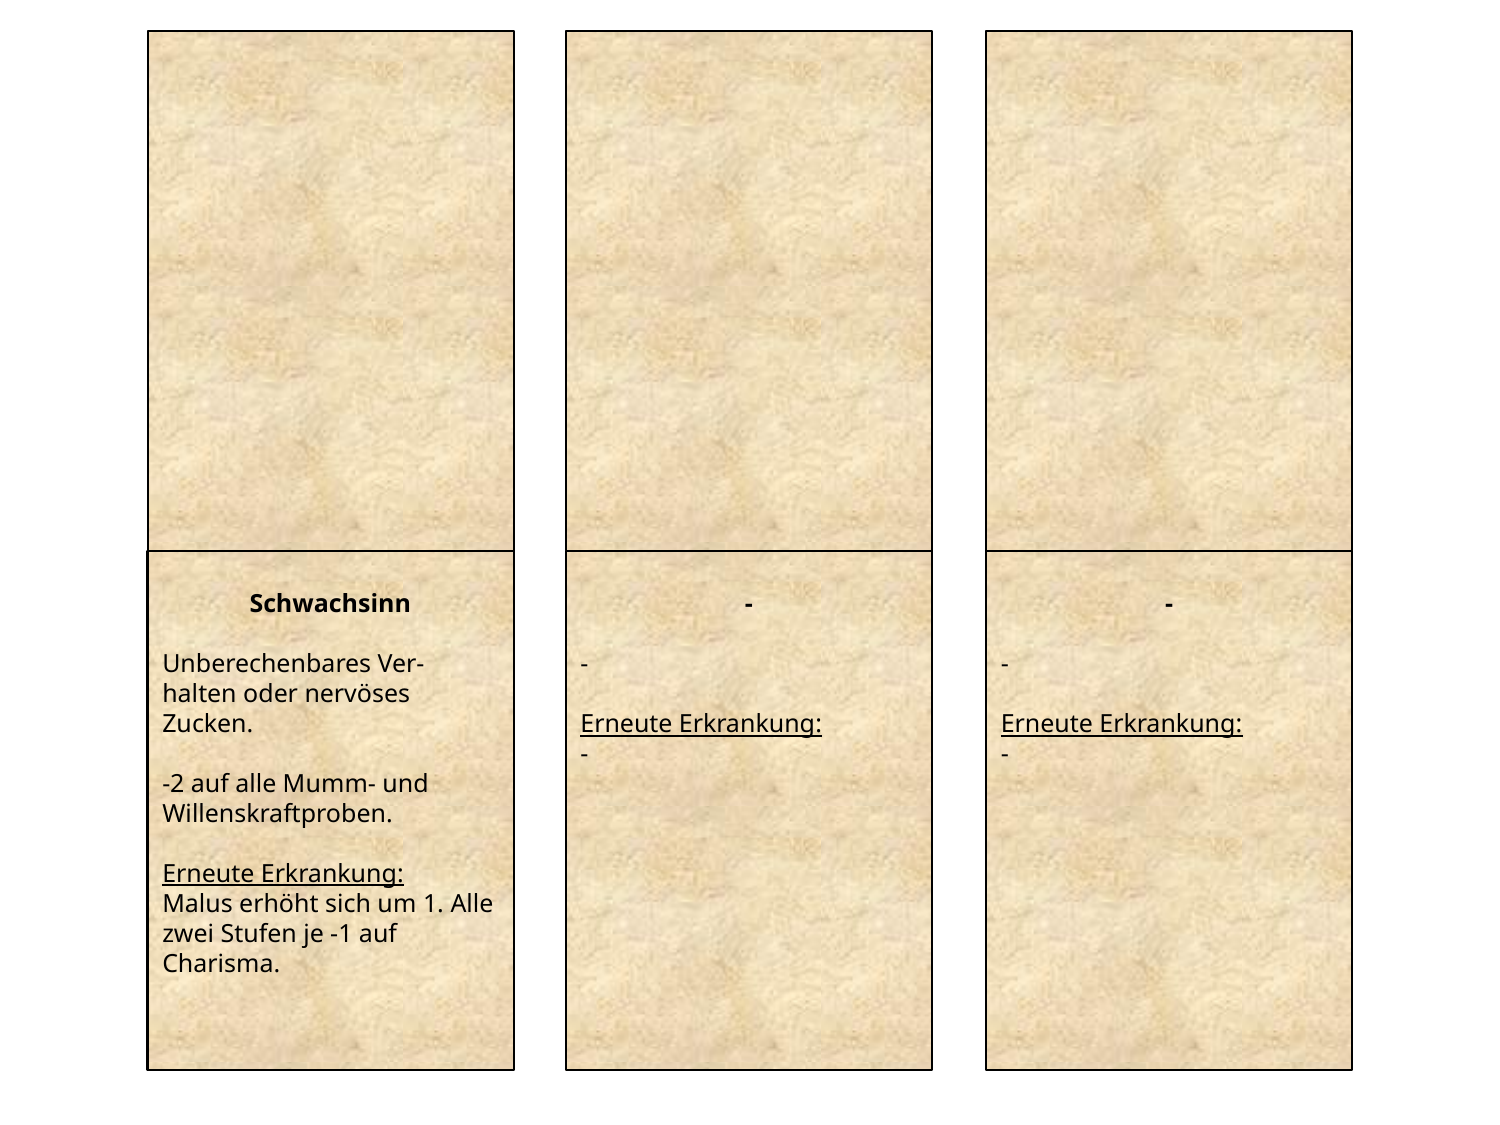

Schwachsinn
Unberechenbares Ver-halten oder nervöses Zucken.
-2 auf alle Mumm- und Willenskraftproben.
Erneute Erkrankung:
Malus erhöht sich um 1. Alle zwei Stufen je -1 auf Charisma.
-
-
Erneute Erkrankung:
-
-
-
Erneute Erkrankung:
-